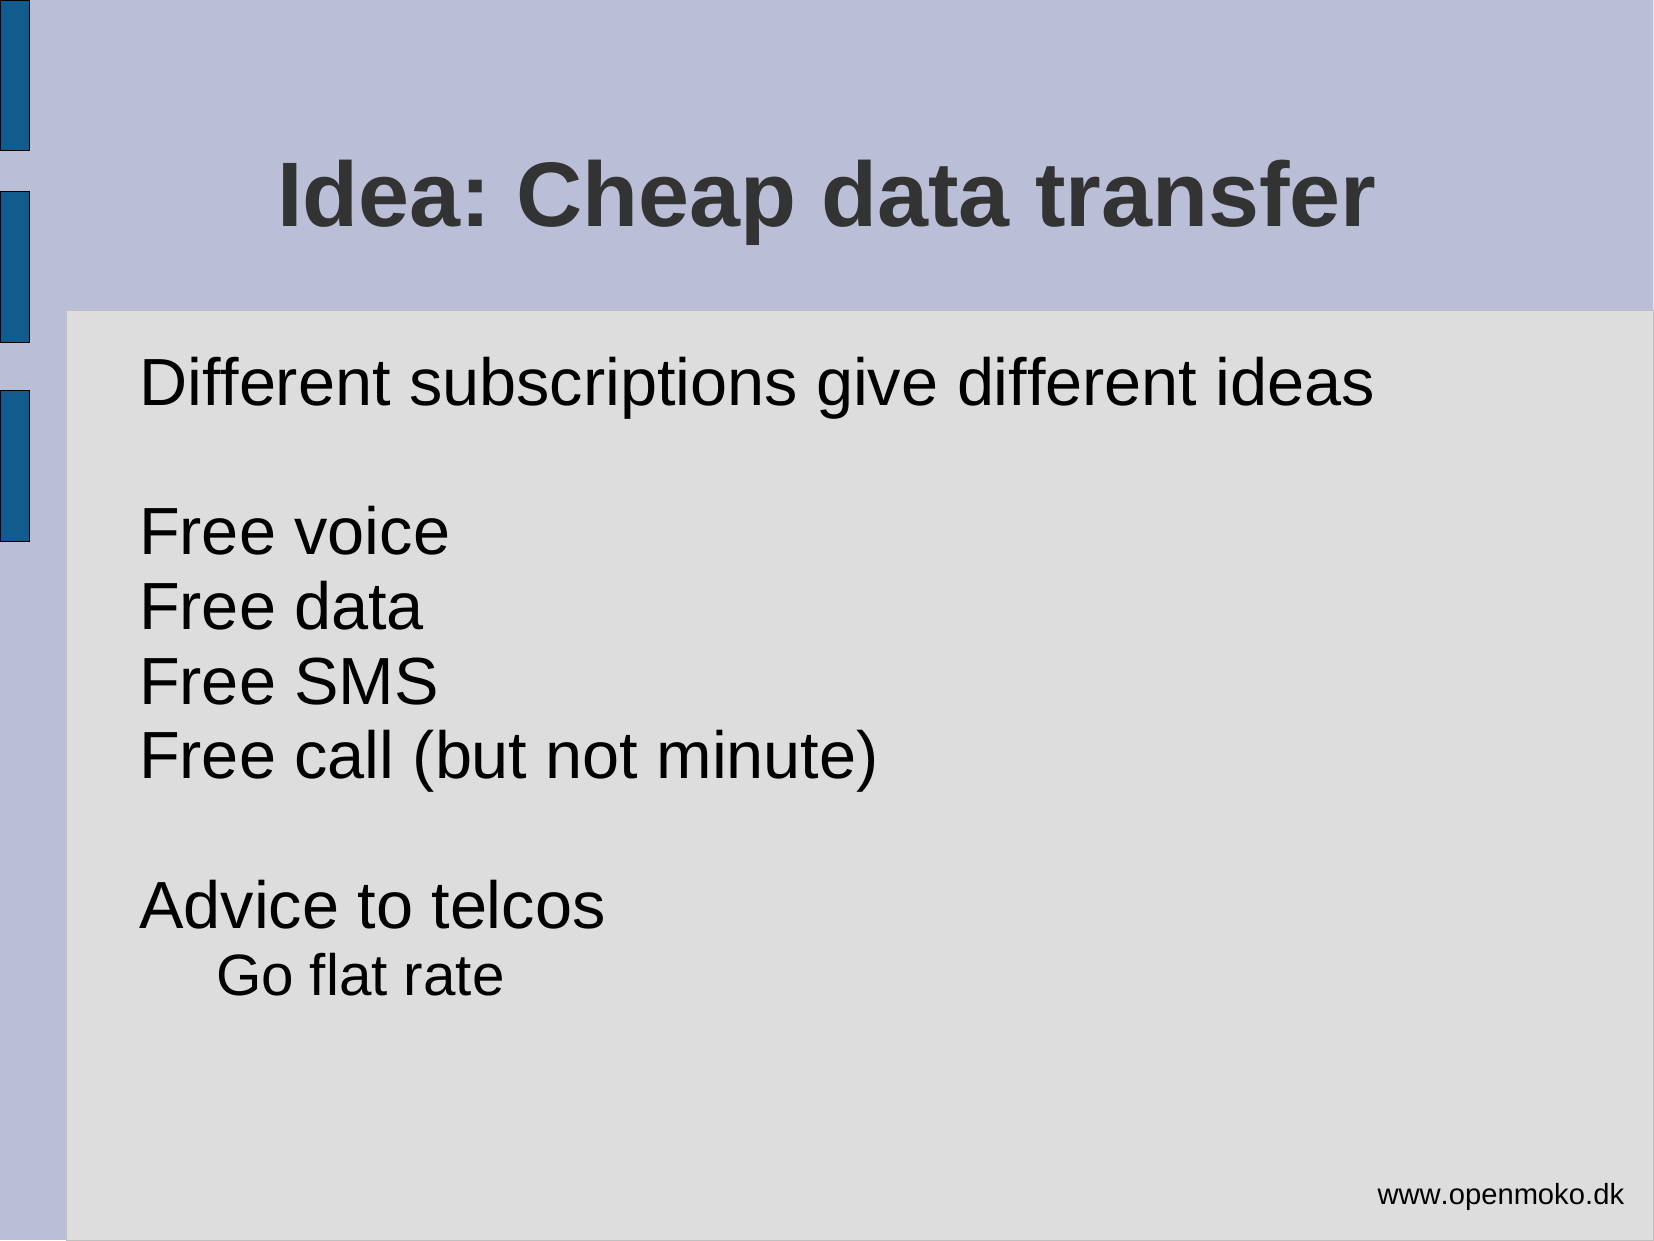

# Idea: Cheap data transfer
Different subscriptions give different ideas
Free voice
Free data
Free SMS
Free call (but not minute)
Advice to telcos
Go flat rate